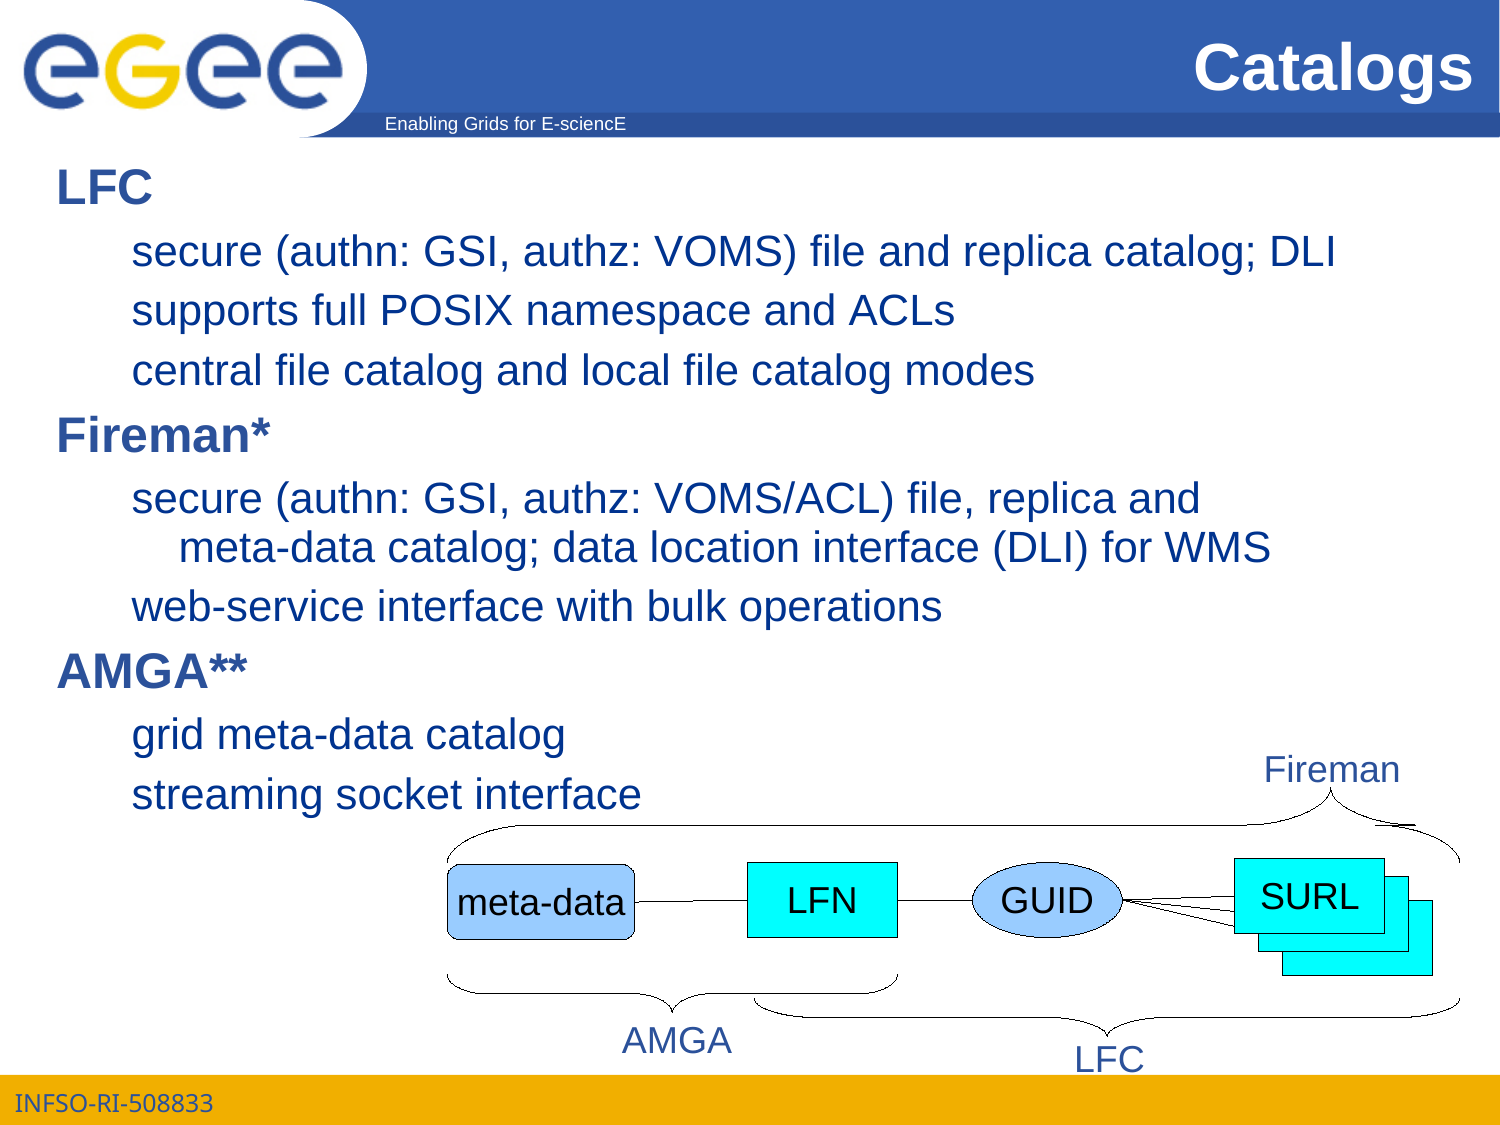

# Catalogs
LFC
secure (authn: GSI, authz: VOMS) file and replica catalog; DLI
supports full POSIX namespace and ACLs
central file catalog and local file catalog modes
Fireman*
secure (authn: GSI, authz: VOMS/ACL) file, replica and
meta-data catalog; data location interface (DLI) for WMS
web-service interface with bulk operations
AMGA**
grid meta-data catalog
streaming socket interface
Fireman
SURL
LFN
GUID
meta-data
SURL
SURL
AMGA
LFC